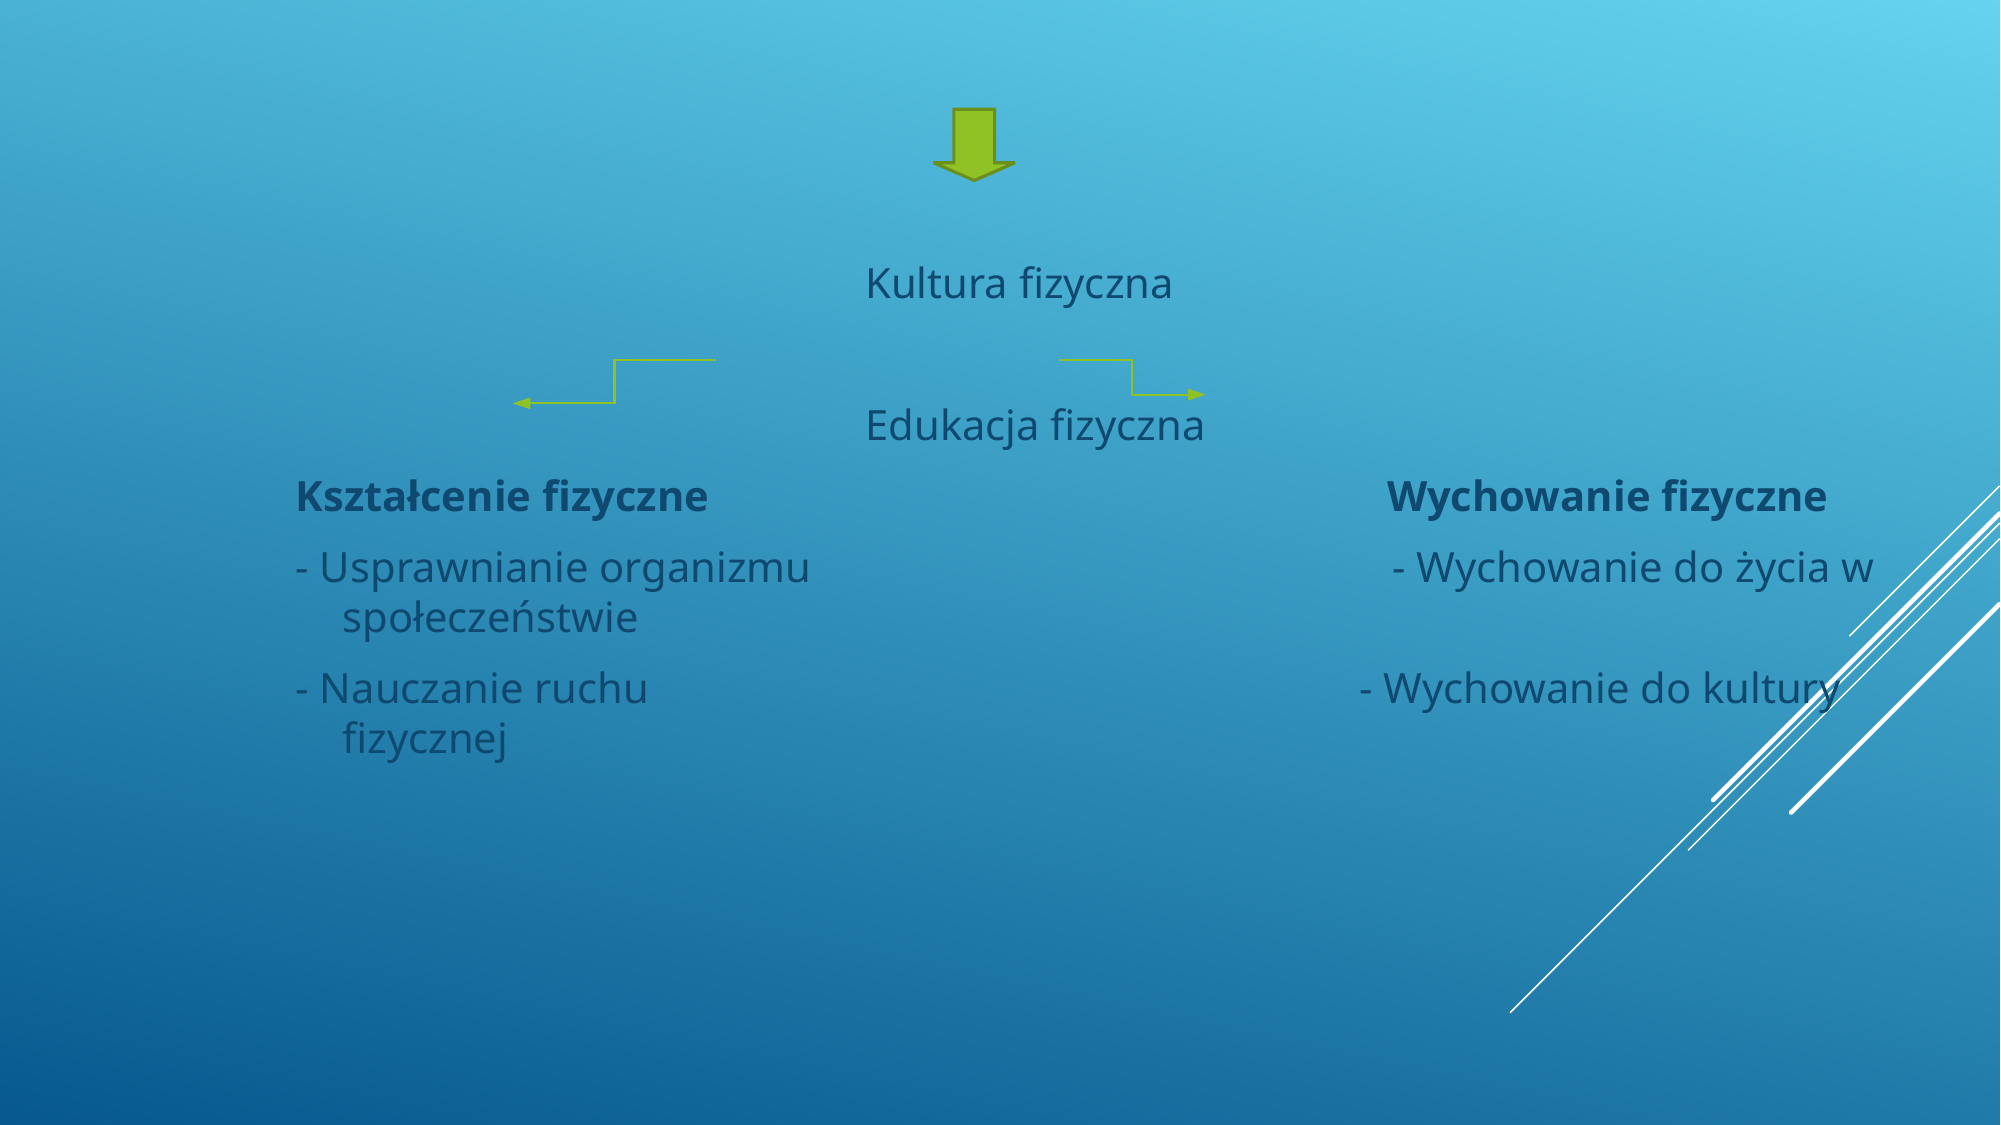

# Kultura fizyczna
 Edukacja fizyczna
Kształcenie fizyczne Wychowanie fizyczne
- Usprawnianie organizmu - Wychowanie do życia w społeczeństwie
- Nauczanie ruchu - Wychowanie do kultury fizycznej